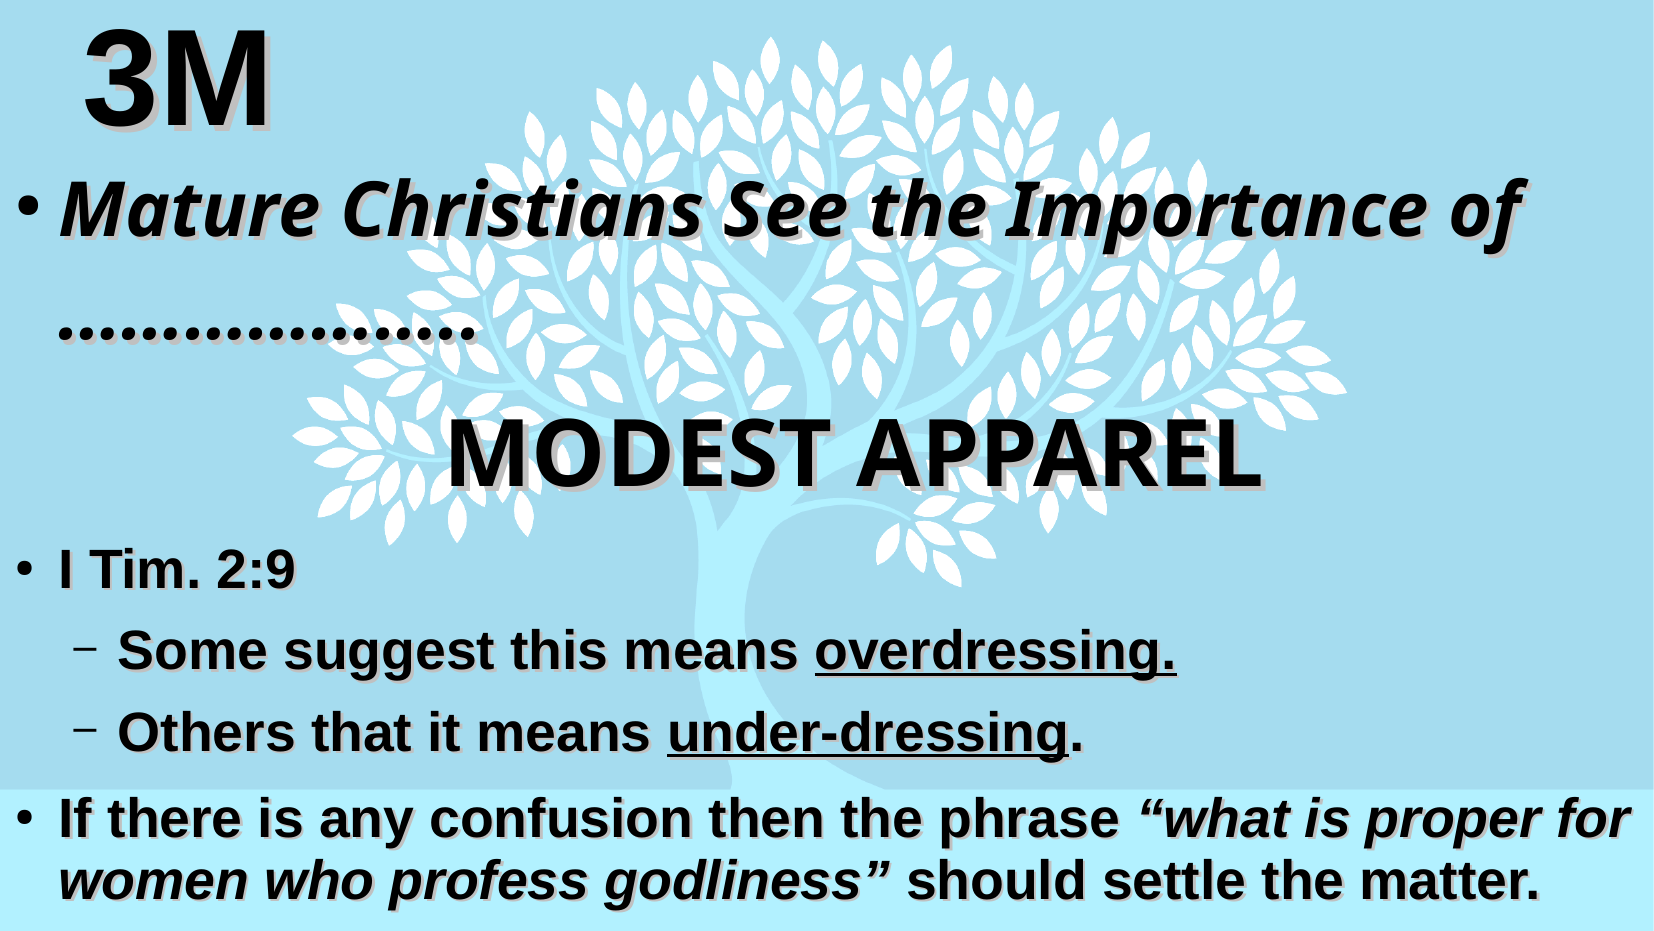

# 3M
Mature Christians See the Importance of ………………..
MODEST APPAREL
I Tim. 2:9
Some suggest this means overdressing.
Others that it means under-dressing.
If there is any confusion then the phrase “what is proper for women who profess godliness” should settle the matter.